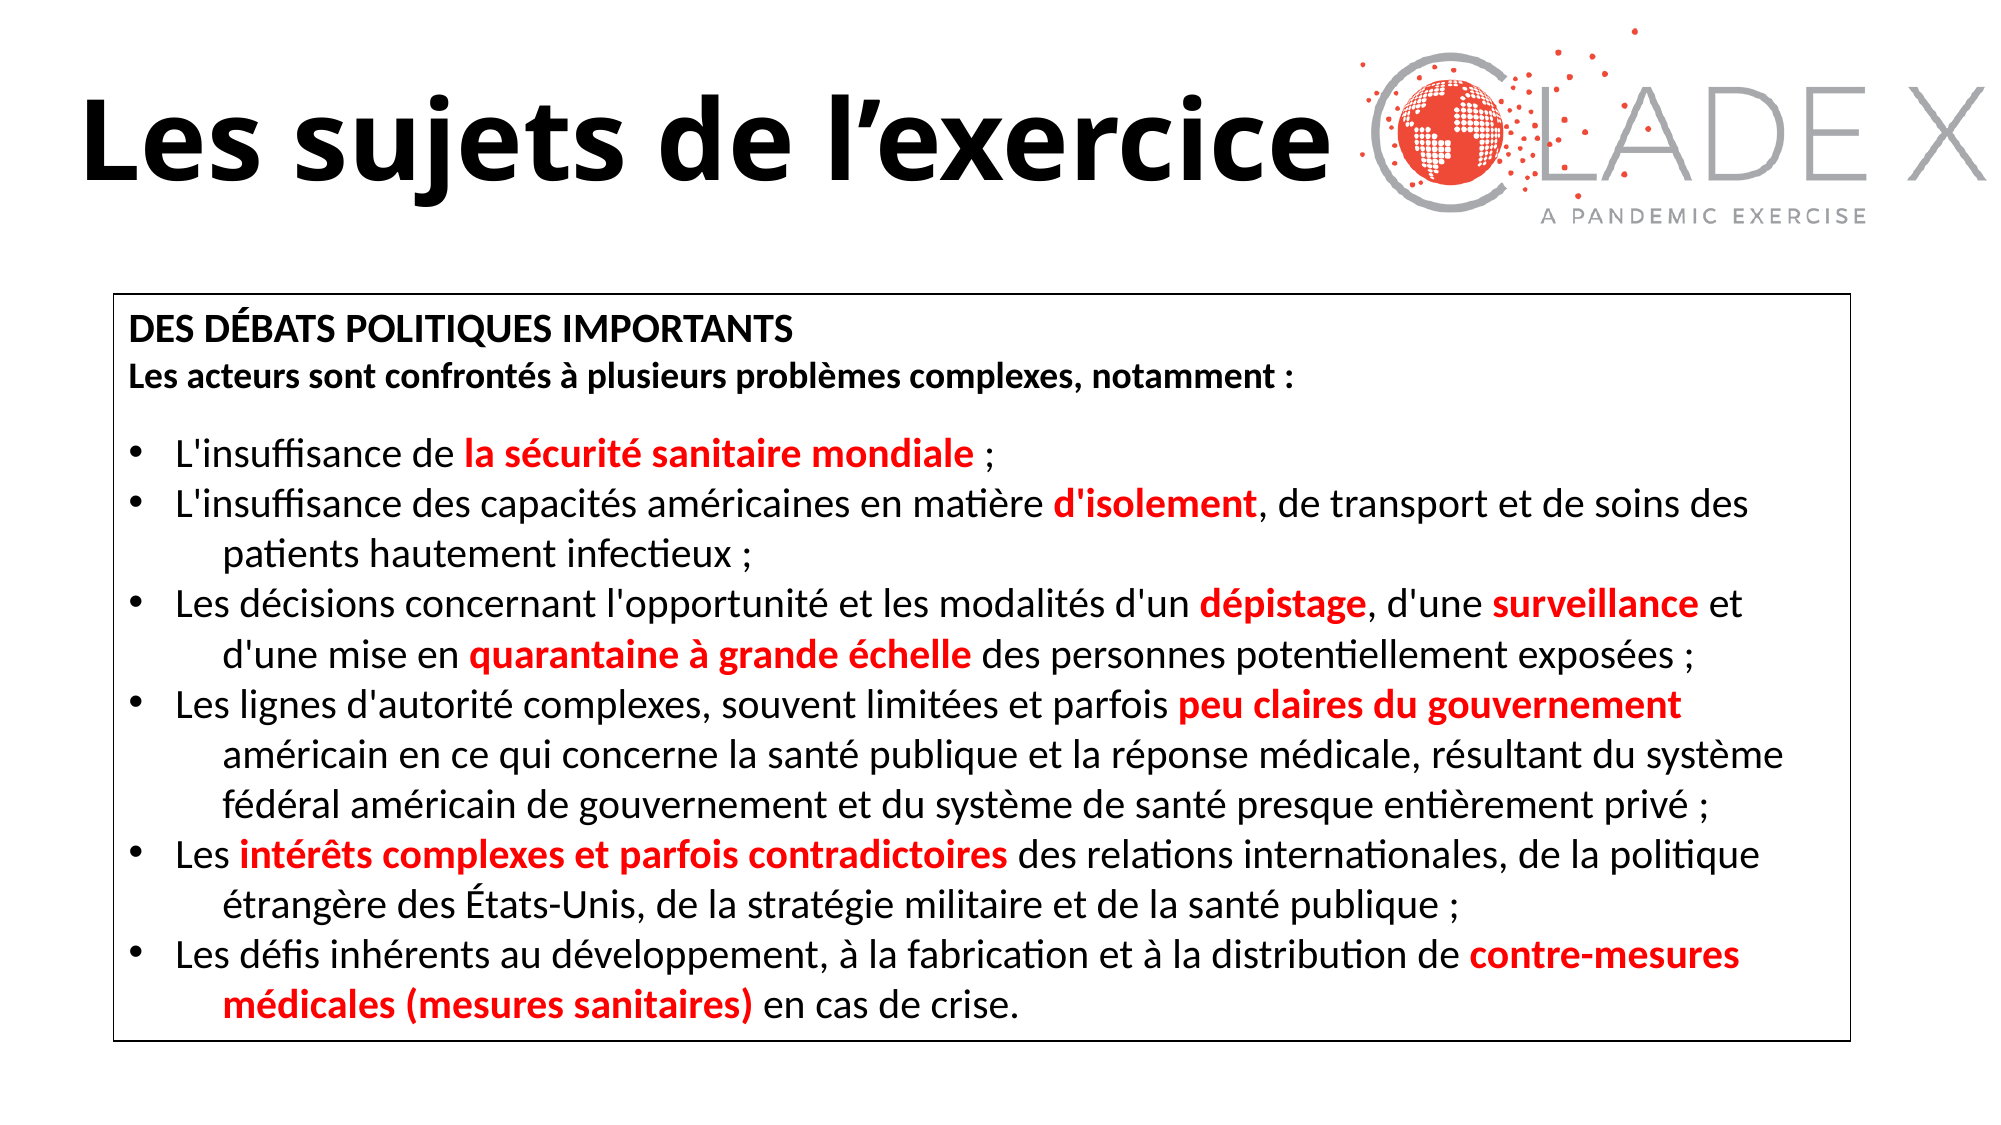

Les sujets de l’exercice
DES DÉBATS POLITIQUES IMPORTANTS
Les acteurs sont confrontés à plusieurs problèmes complexes, notamment :
L'insuffisance de la sécurité sanitaire mondiale ;
L'insuffisance des capacités américaines en matière d'isolement, de transport et de soins des patients hautement infectieux ;
Les décisions concernant l'opportunité et les modalités d'un dépistage, d'une surveillance et d'une mise en quarantaine à grande échelle des personnes potentiellement exposées ;
Les lignes d'autorité complexes, souvent limitées et parfois peu claires du gouvernement américain en ce qui concerne la santé publique et la réponse médicale, résultant du système fédéral américain de gouvernement et du système de santé presque entièrement privé ;
Les intérêts complexes et parfois contradictoires des relations internationales, de la politique étrangère des États-Unis, de la stratégie militaire et de la santé publique ;
Les défis inhérents au développement, à la fabrication et à la distribution de contre-mesures médicales (mesures sanitaires) en cas de crise.